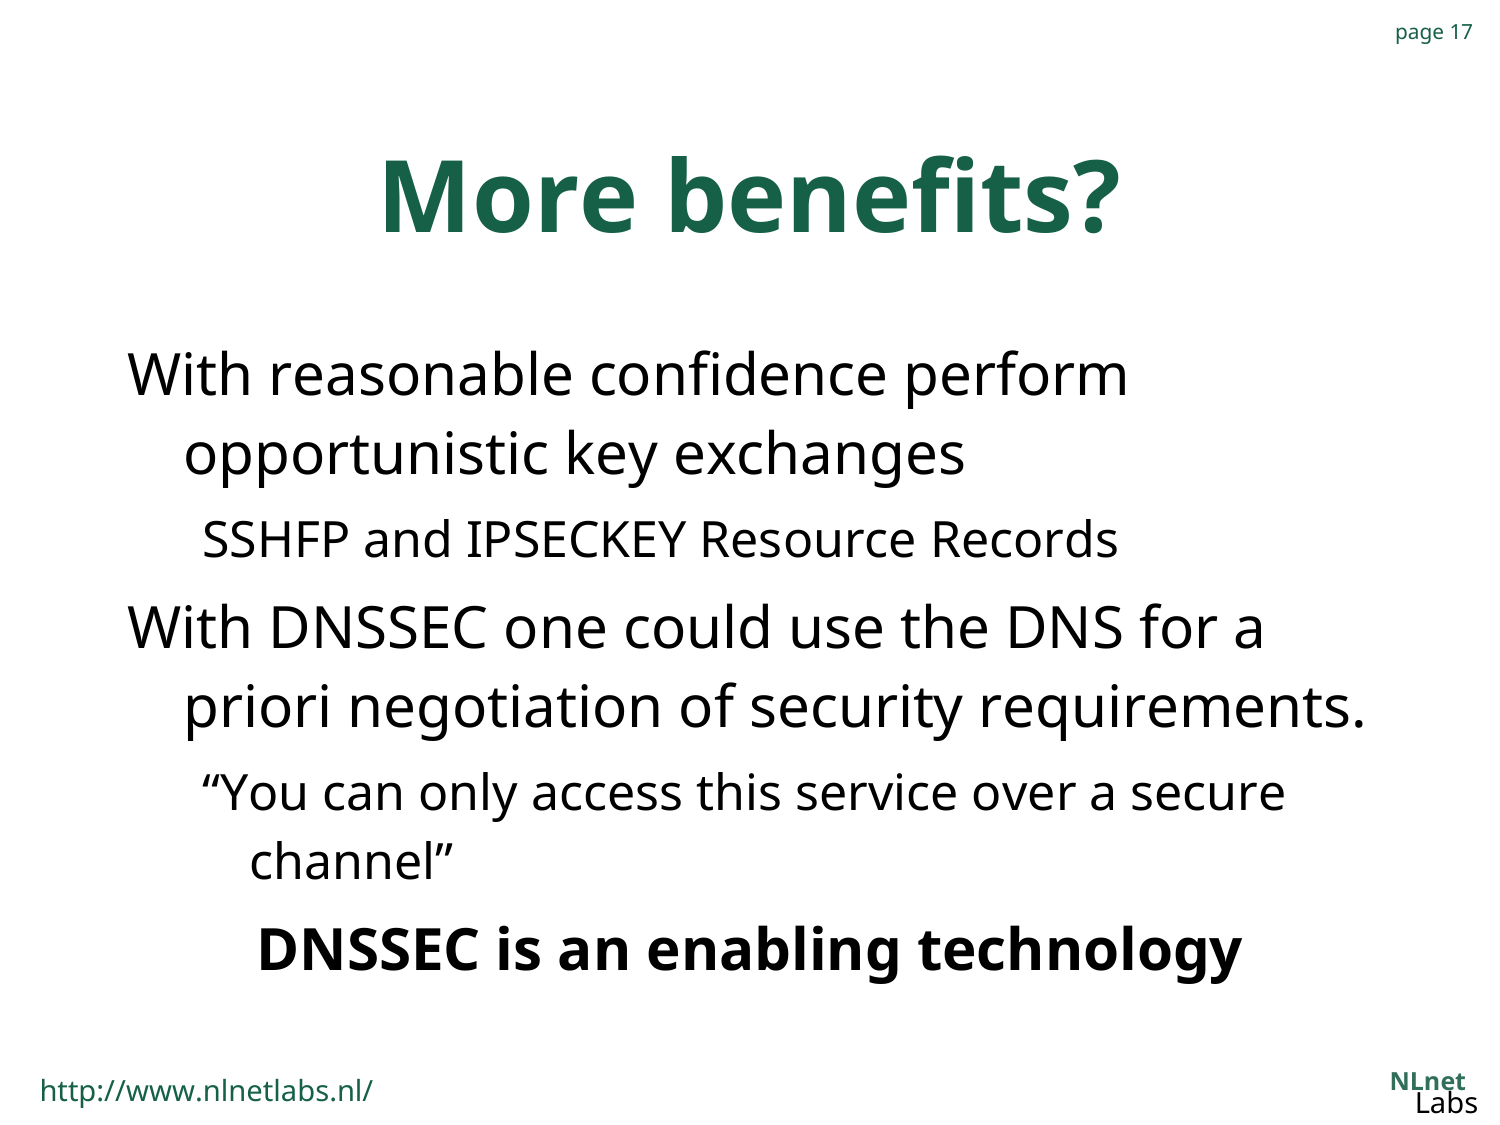

# More benefits?
With reasonable confidence perform opportunistic key exchanges
SSHFP and IPSECKEY Resource Records
With DNSSEC one could use the DNS for a priori negotiation of security requirements.
“You can only access this service over a secure channel”
DNSSEC is an enabling technology